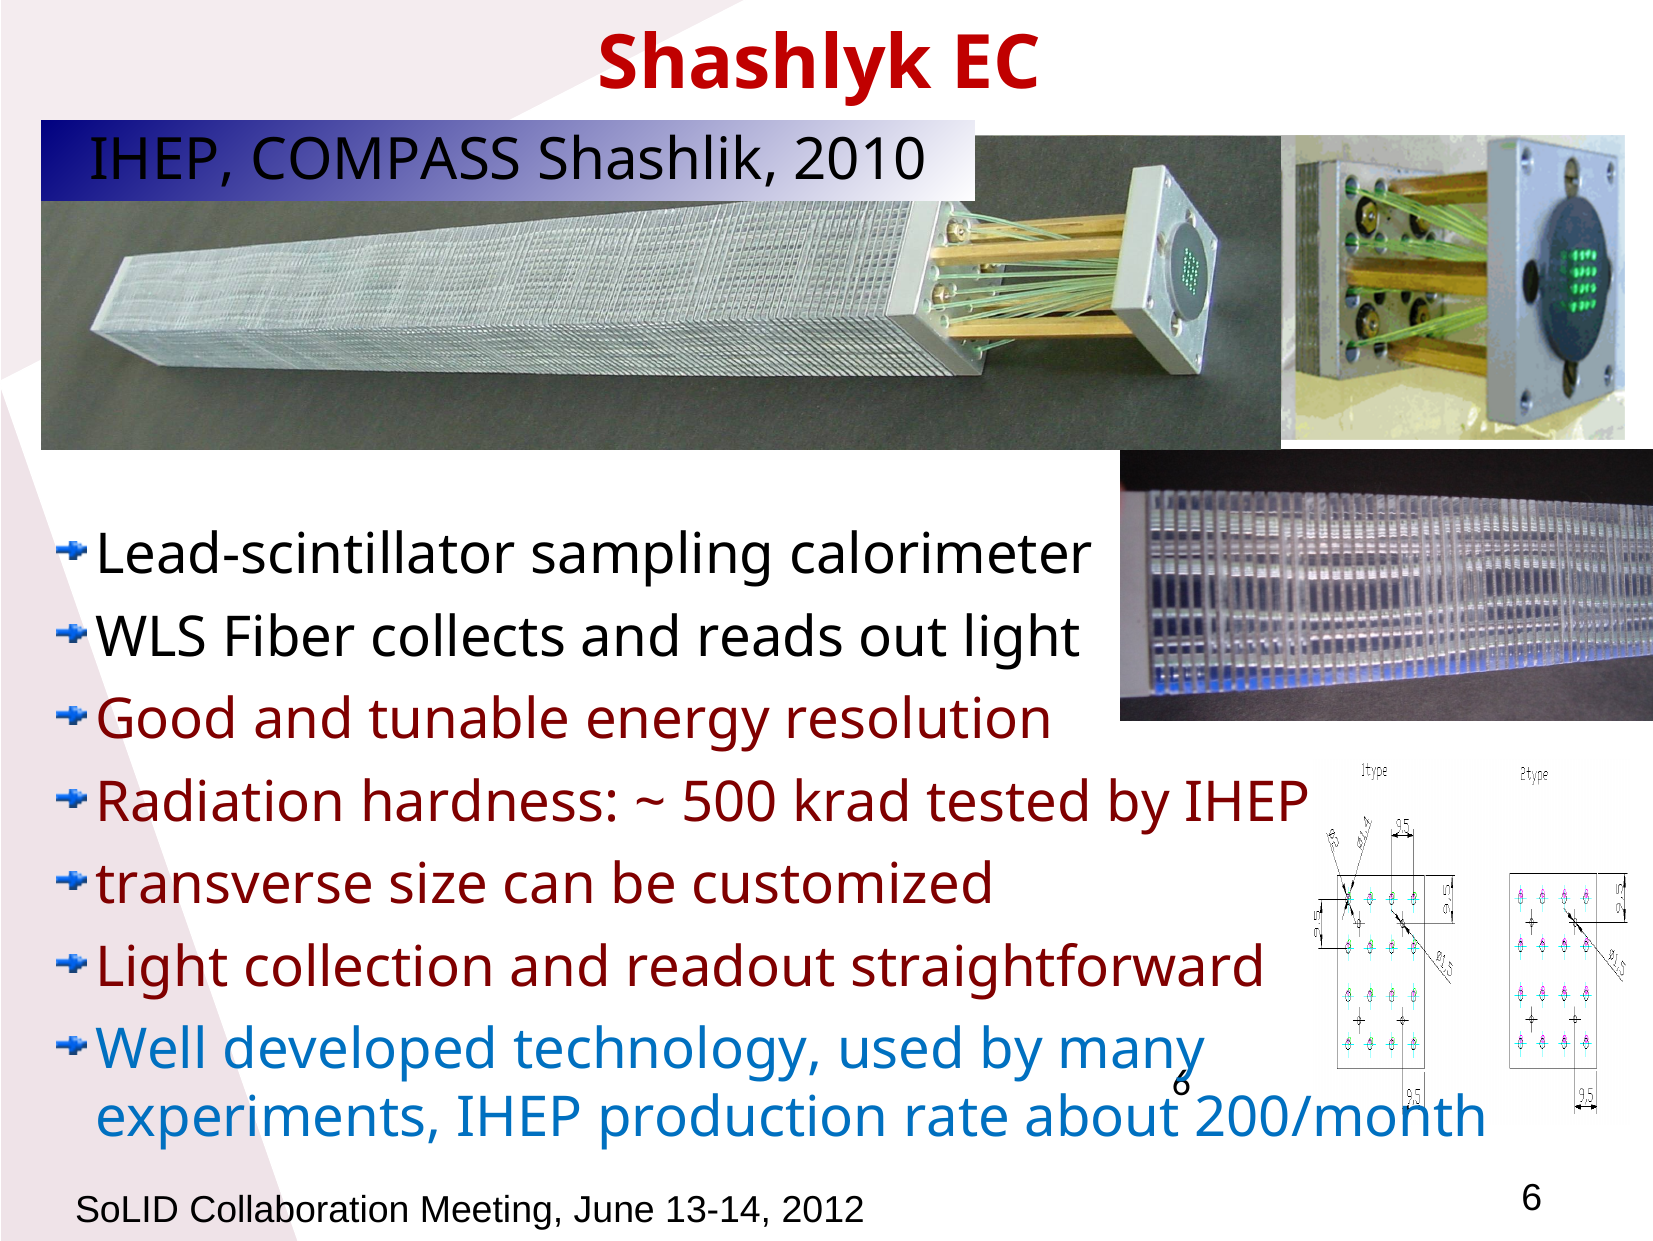

# Shashlyk EC
IHEP, COMPASS Shashlik, 2010
Lead-scintillator sampling calorimeter
WLS Fiber collects and reads out light
Good and tunable energy resolution
Radiation hardness: ~ 500 krad tested by IHEP
transverse size can be customized
Light collection and readout straightforward
Well developed technology, used by many experiments, IHEP production rate about 200/month
6